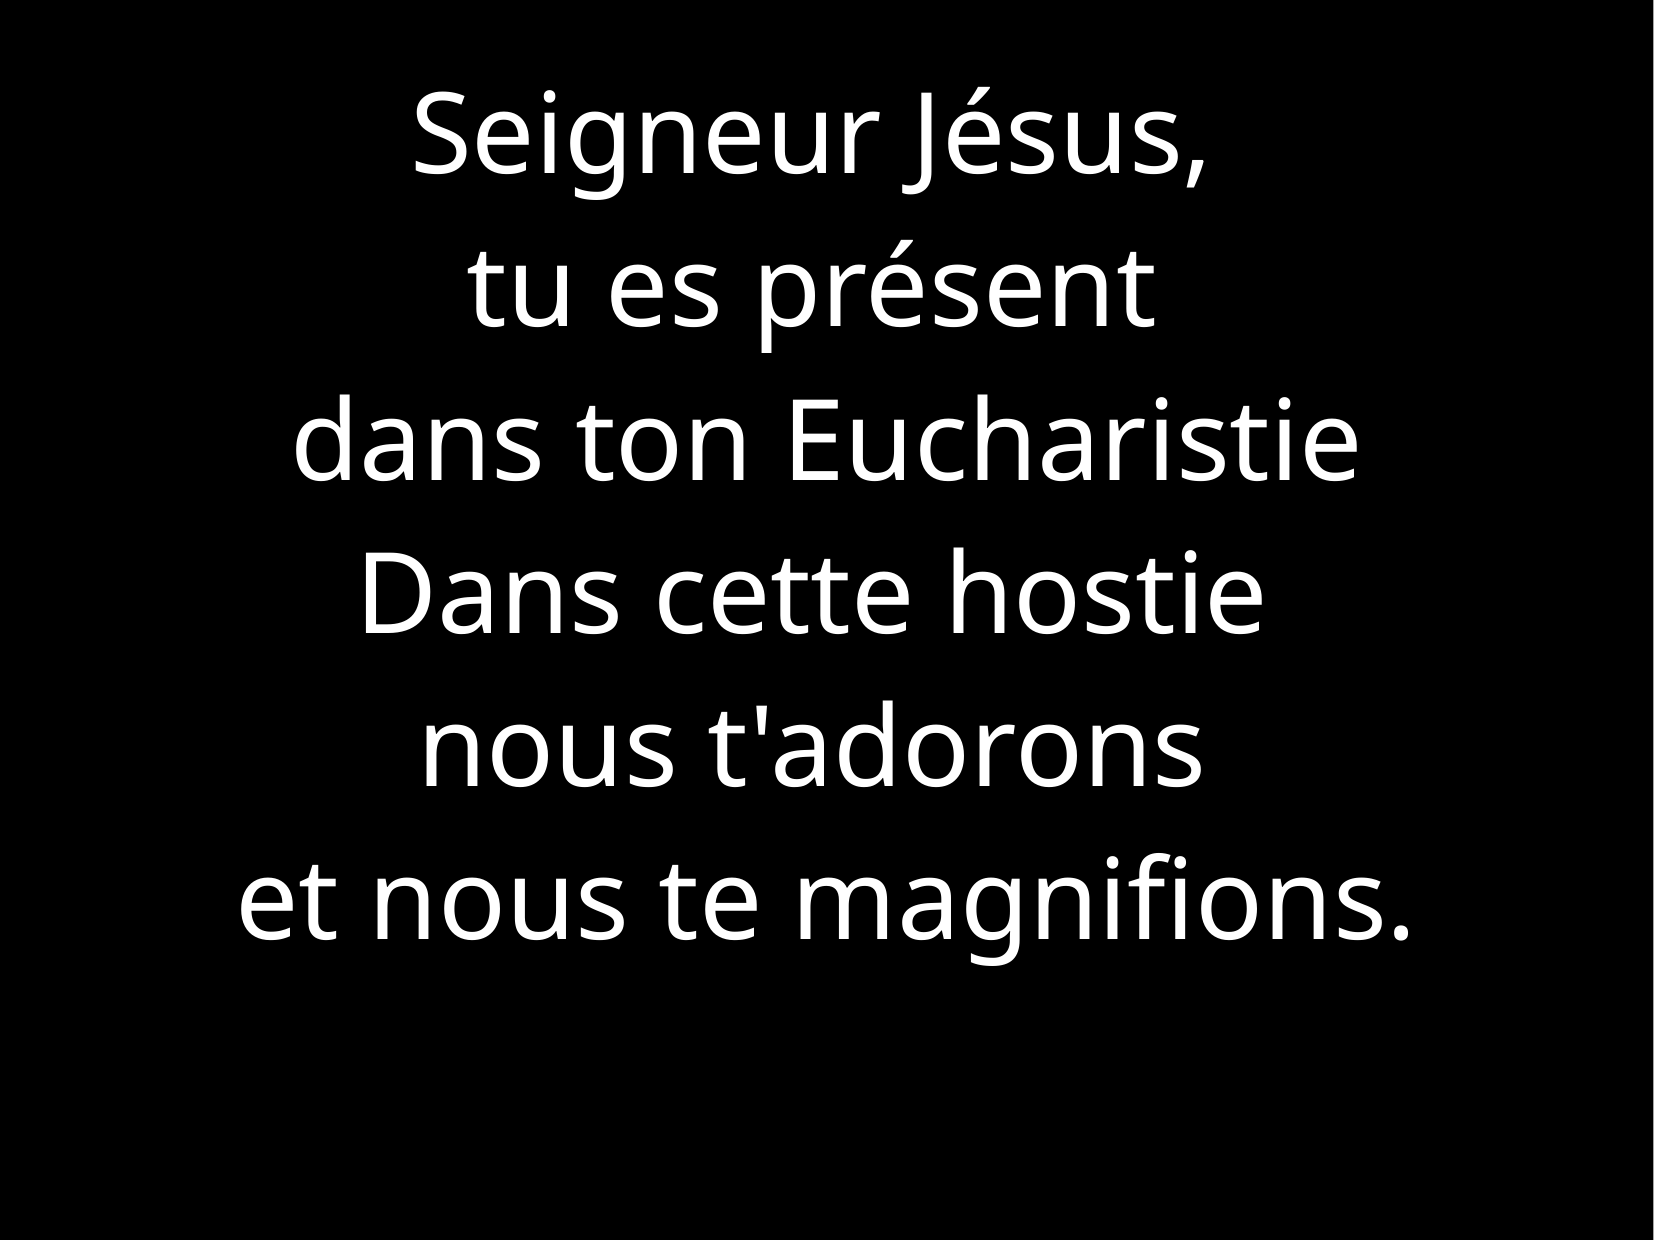

# Seigneur Jésus,
tu es présent
dans ton Eucharistie
Dans cette hostie
nous t'adorons
et nous te magnifions.